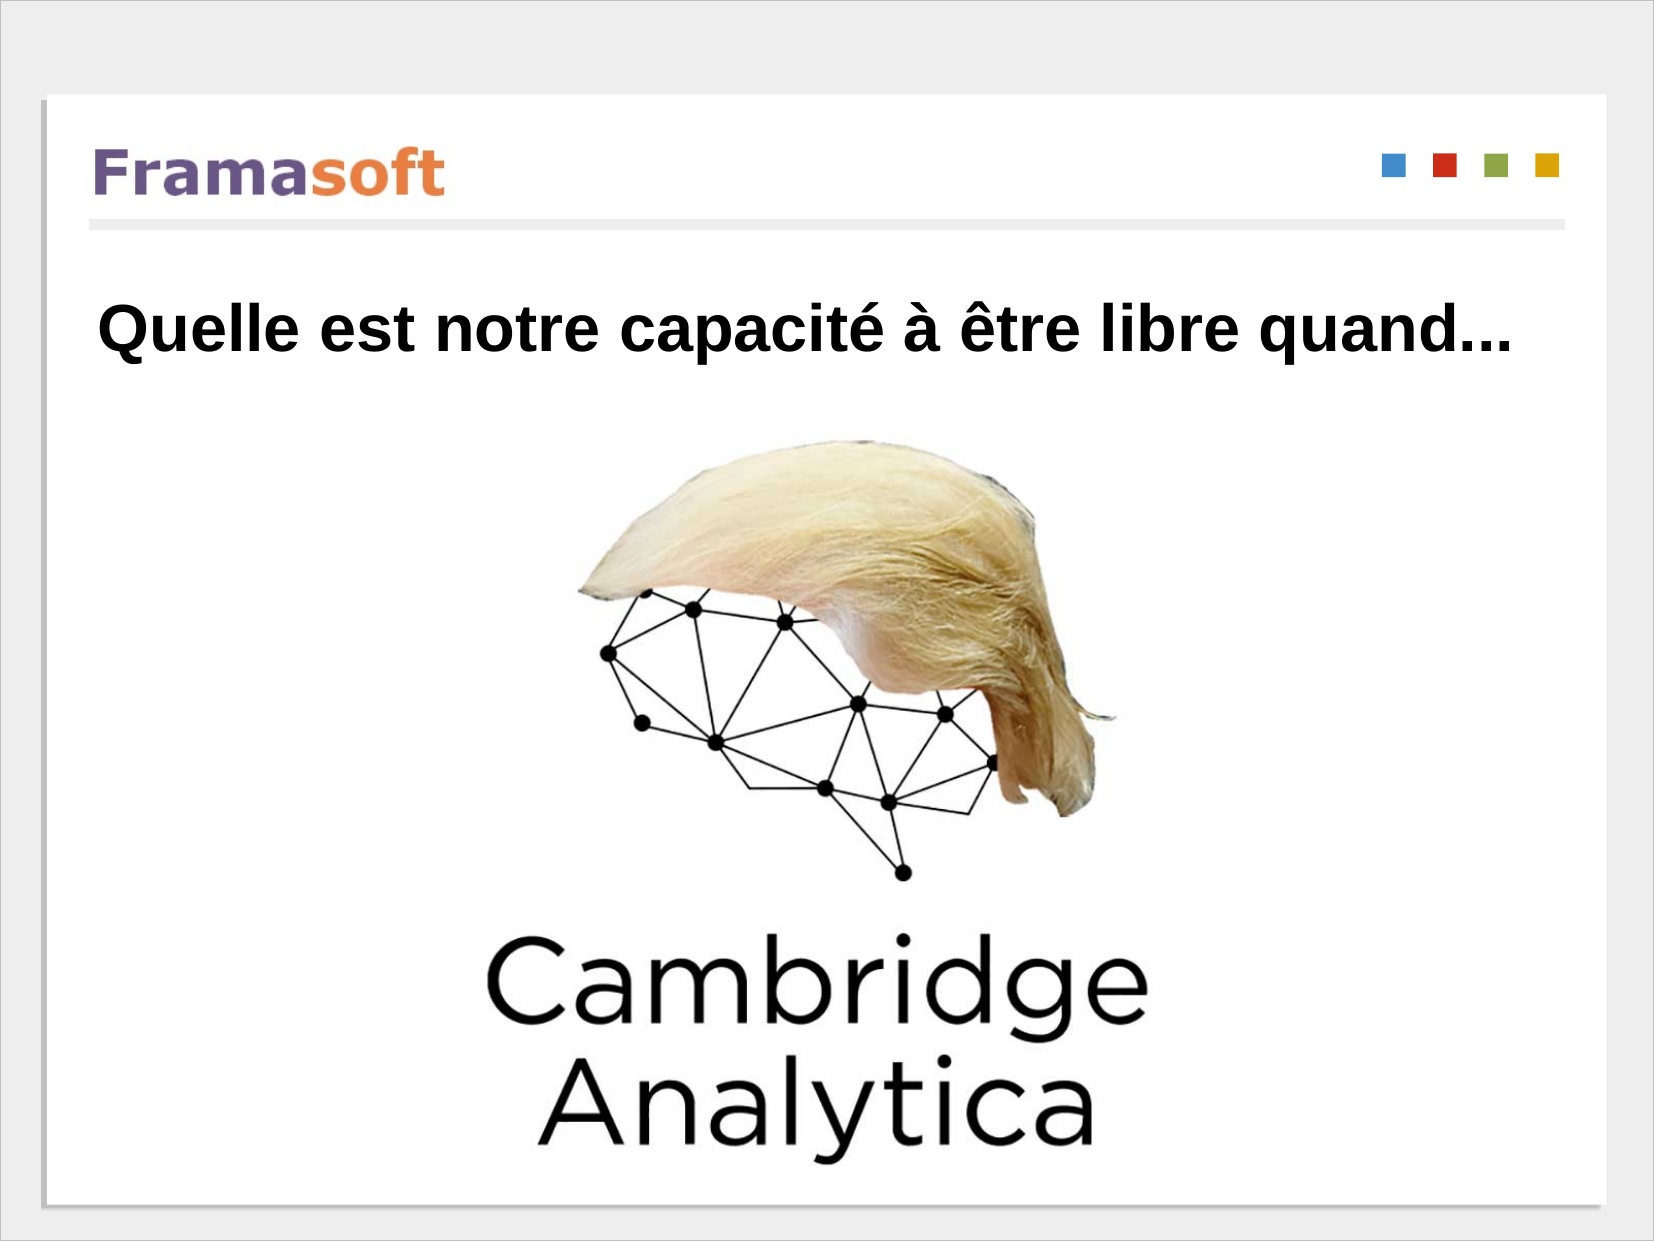

Quelle est notre capacité à être libre quand...